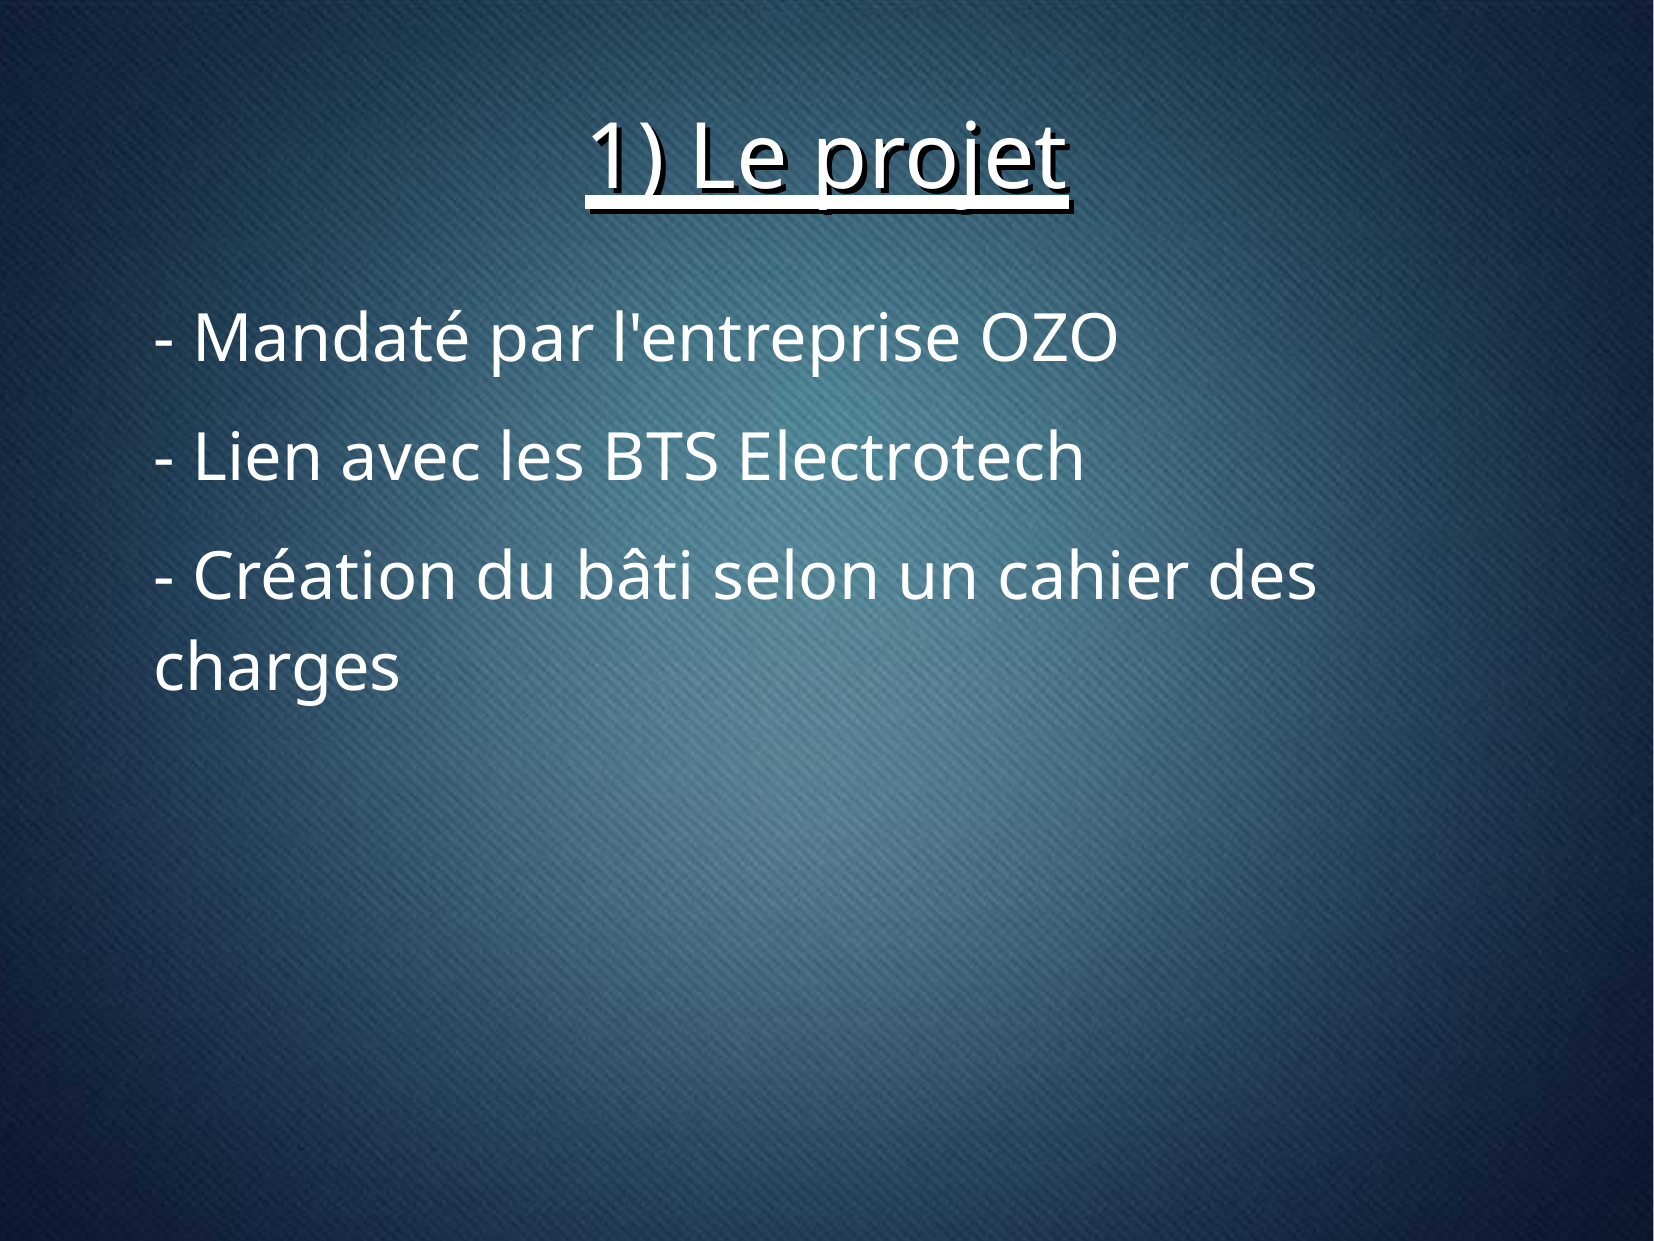

# 1) Le projet
- Mandaté par l'entreprise OZO
- Lien avec les BTS Electrotech
- Création du bâti selon un cahier des charges